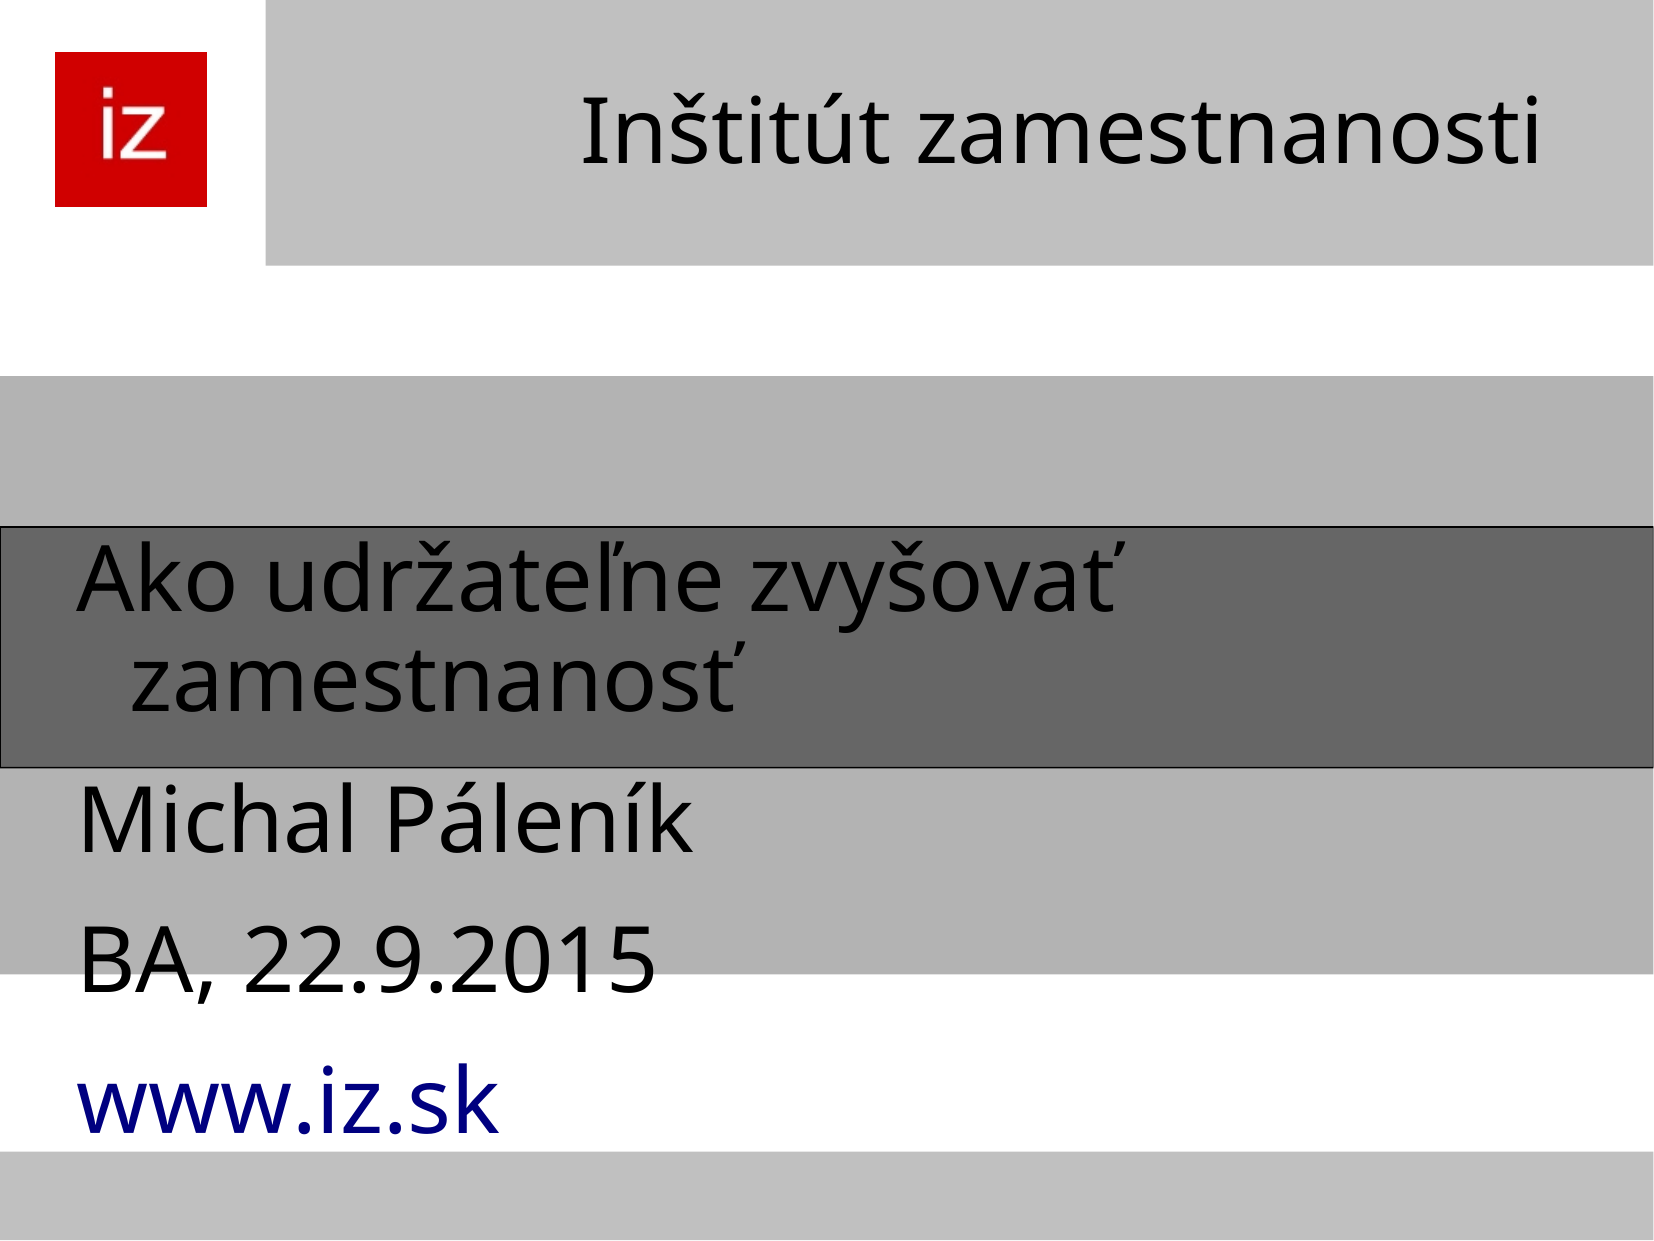

# Inštitút zamestnanosti
Ako udržateľne zvyšovať zamestnanosť
Michal Páleník
BA, 22.9.2015
www.iz.sk